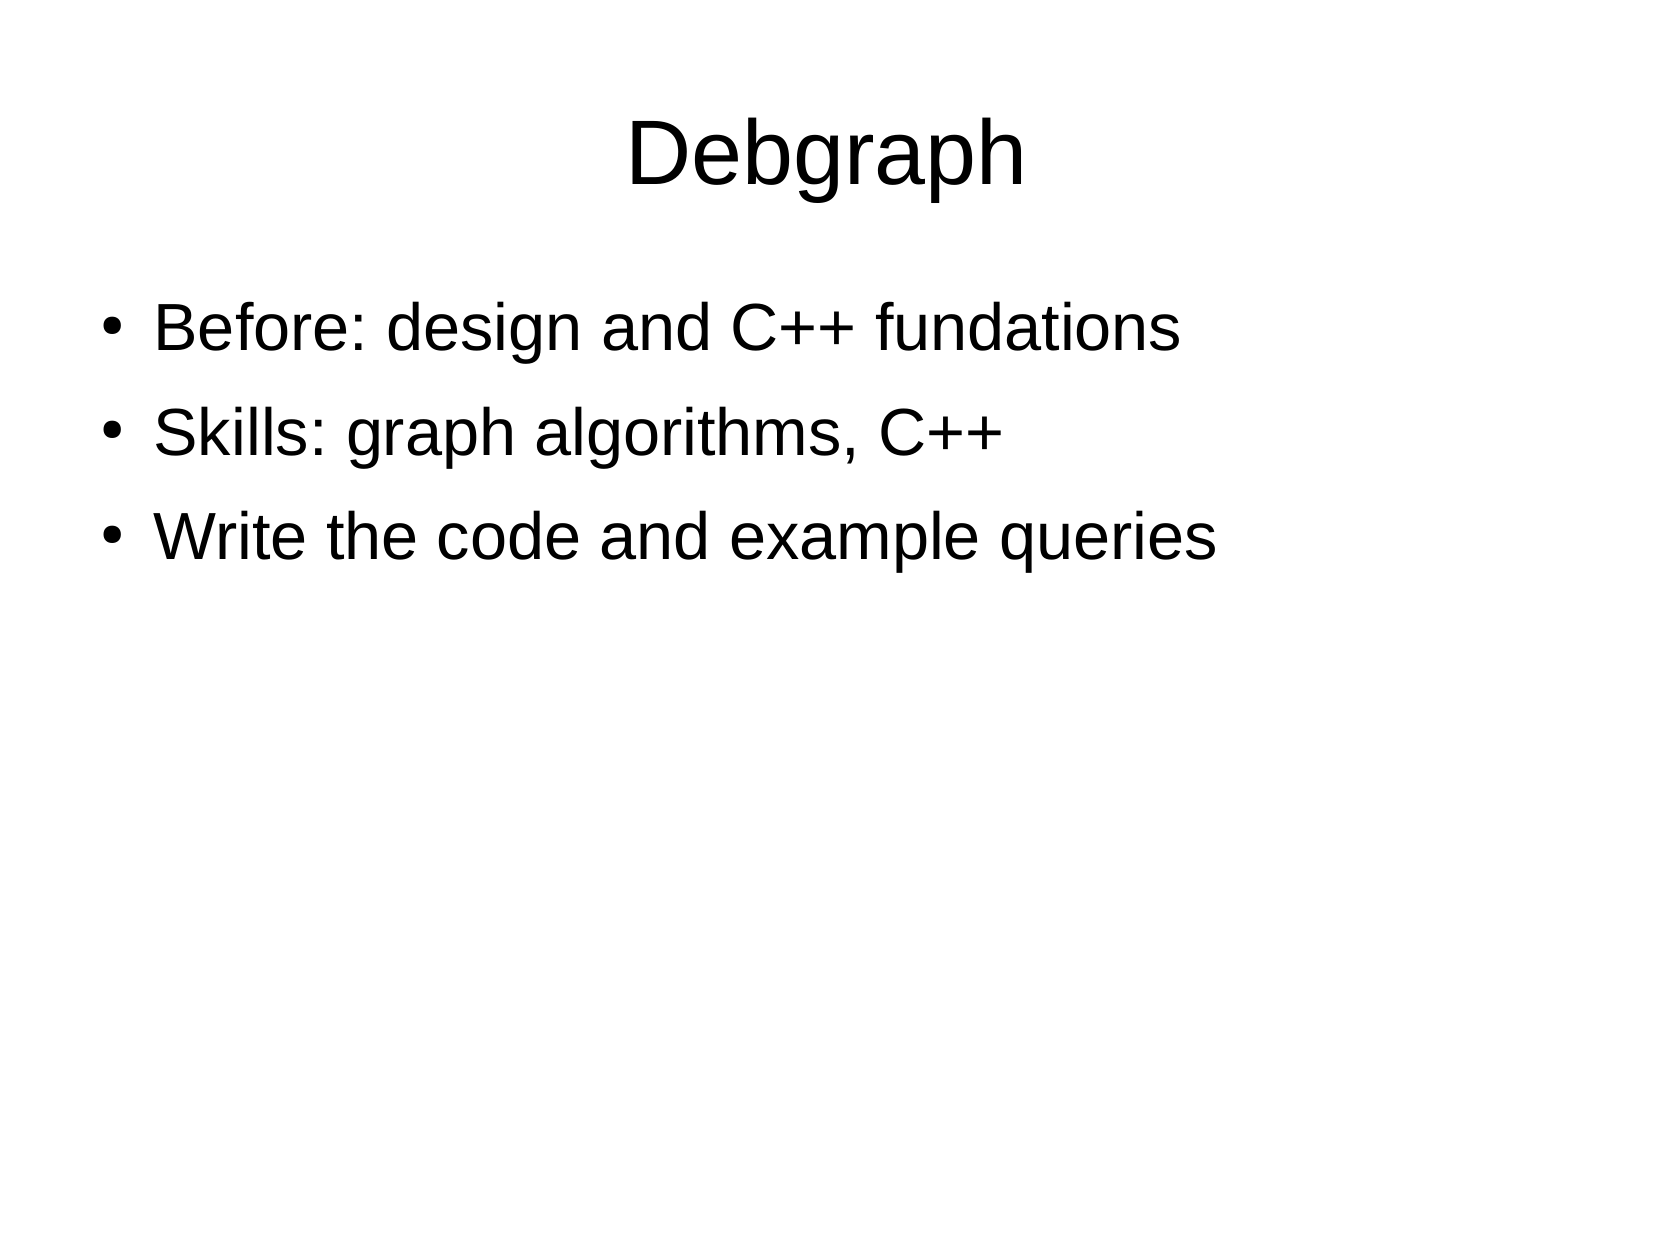

# Debgraph
Before: design and C++ fundations
Skills: graph algorithms, C++
Write the code and example queries